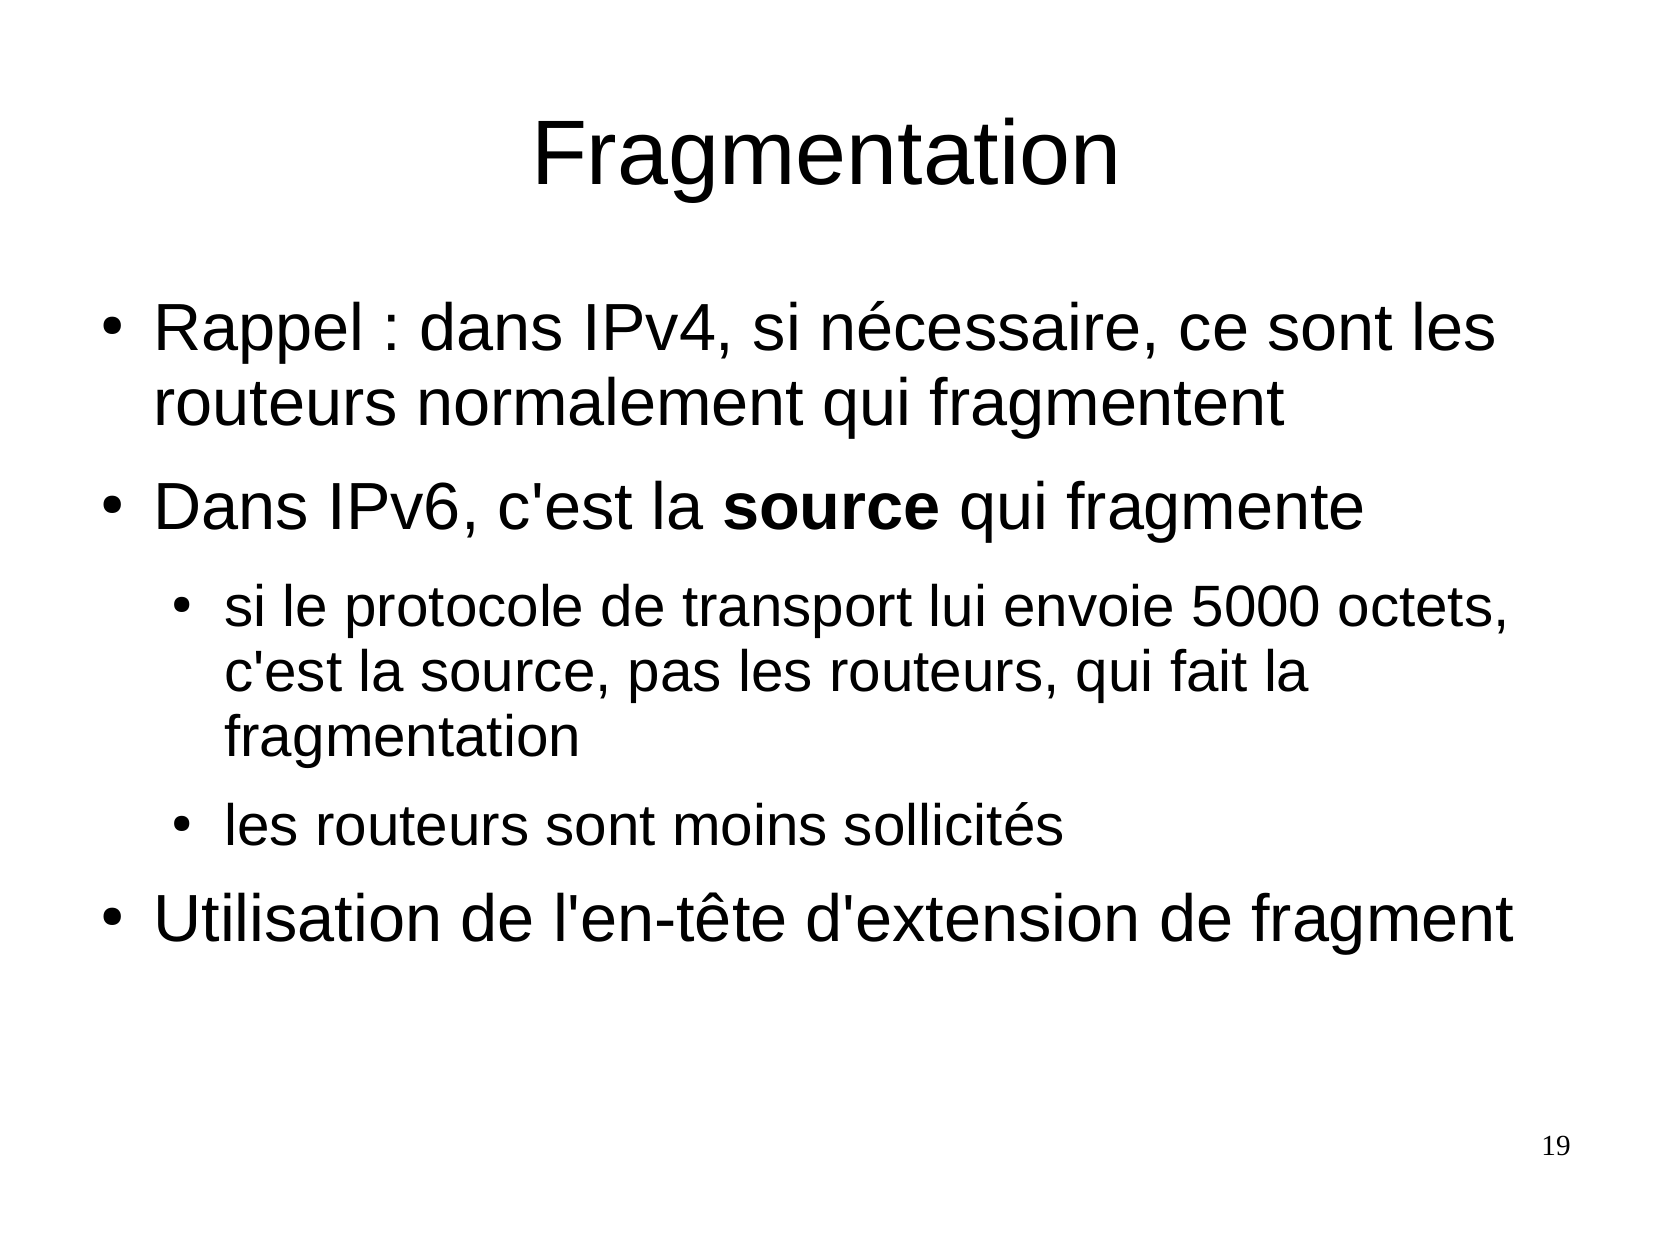

# Fragmentation
Rappel : dans IPv4, si nécessaire, ce sont les routeurs normalement qui fragmentent
Dans IPv6, c'est la source qui fragmente
si le protocole de transport lui envoie 5000 octets, c'est la source, pas les routeurs, qui fait la fragmentation
les routeurs sont moins sollicités
Utilisation de l'en-tête d'extension de fragment
19